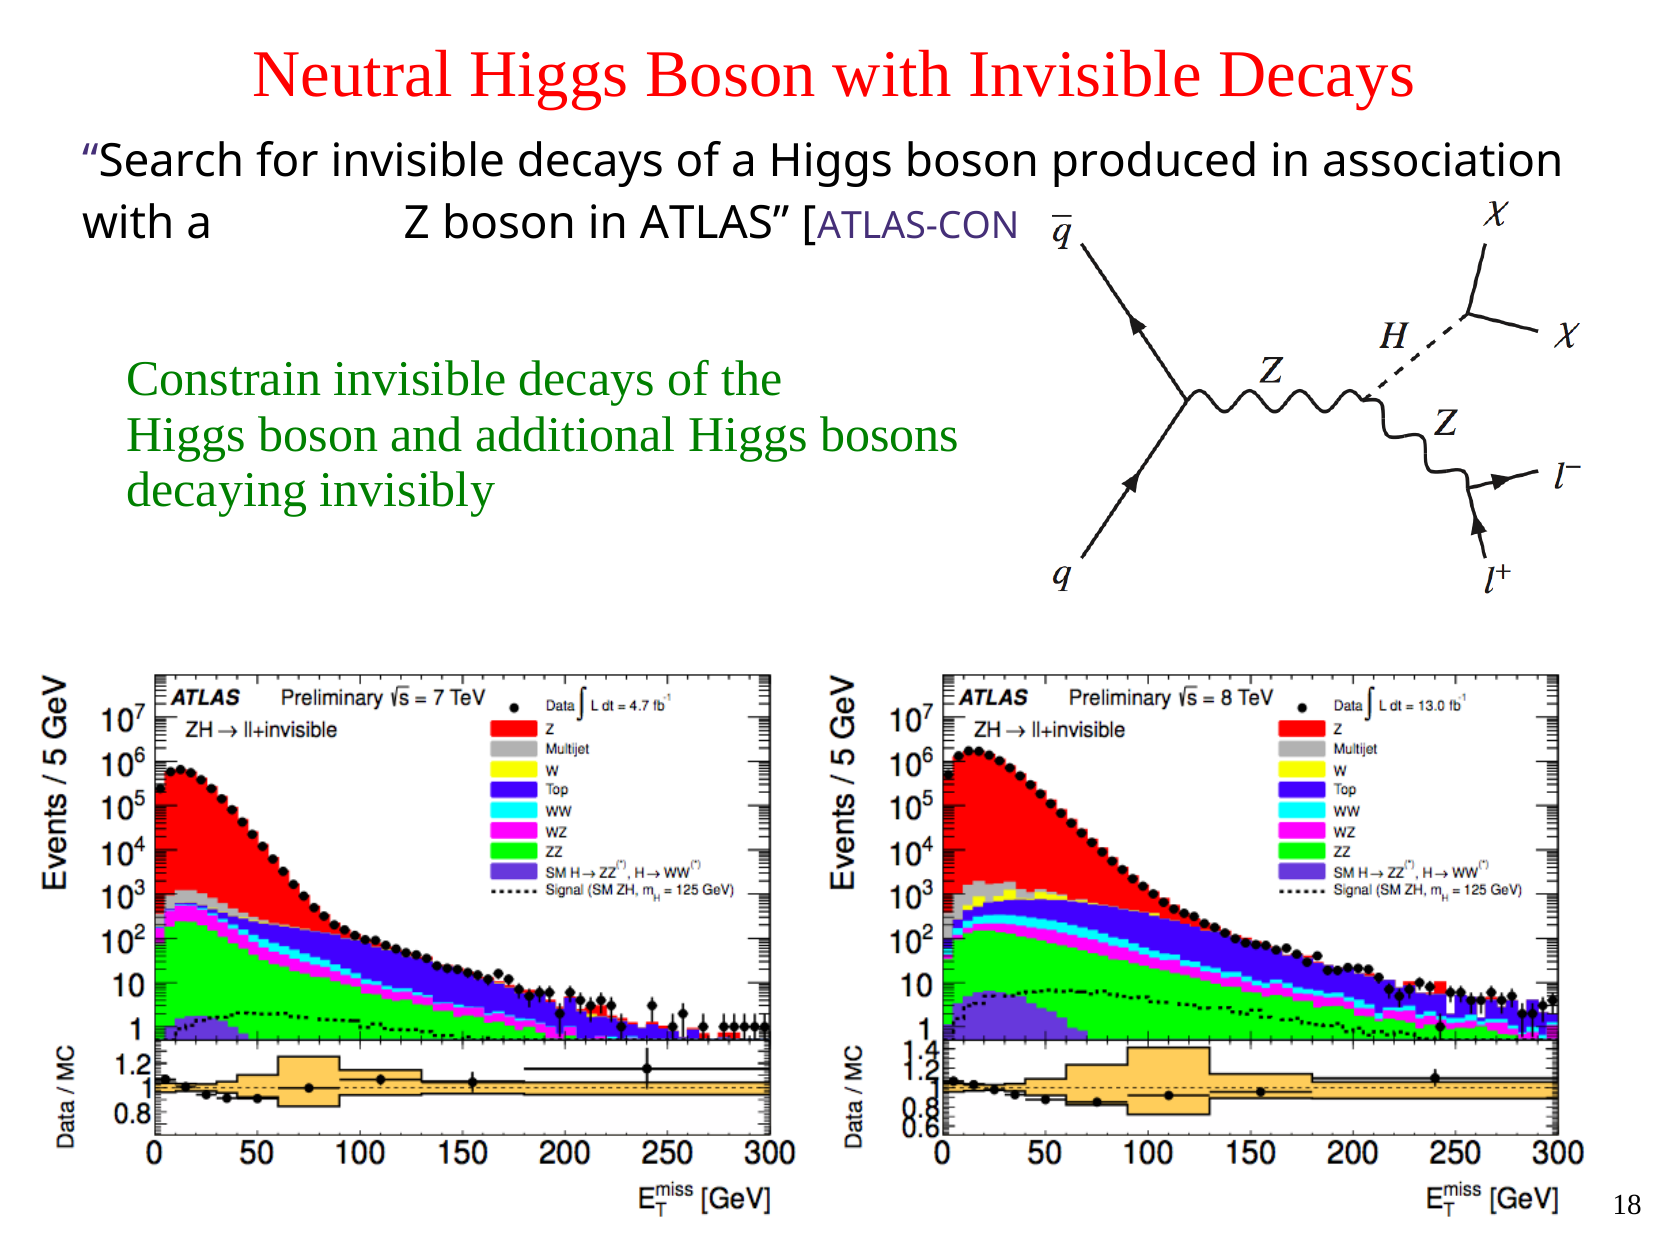

# Neutral Higgs Boson with Invisible Decays
“Search for invisible decays of a Higgs boson produced in association with a Z boson in ATLAS” [ATLAS-CONF-2013-011]
Constrain invisible decays of the
Higgs boson and additional Higgs bosons
decaying invisibly
18